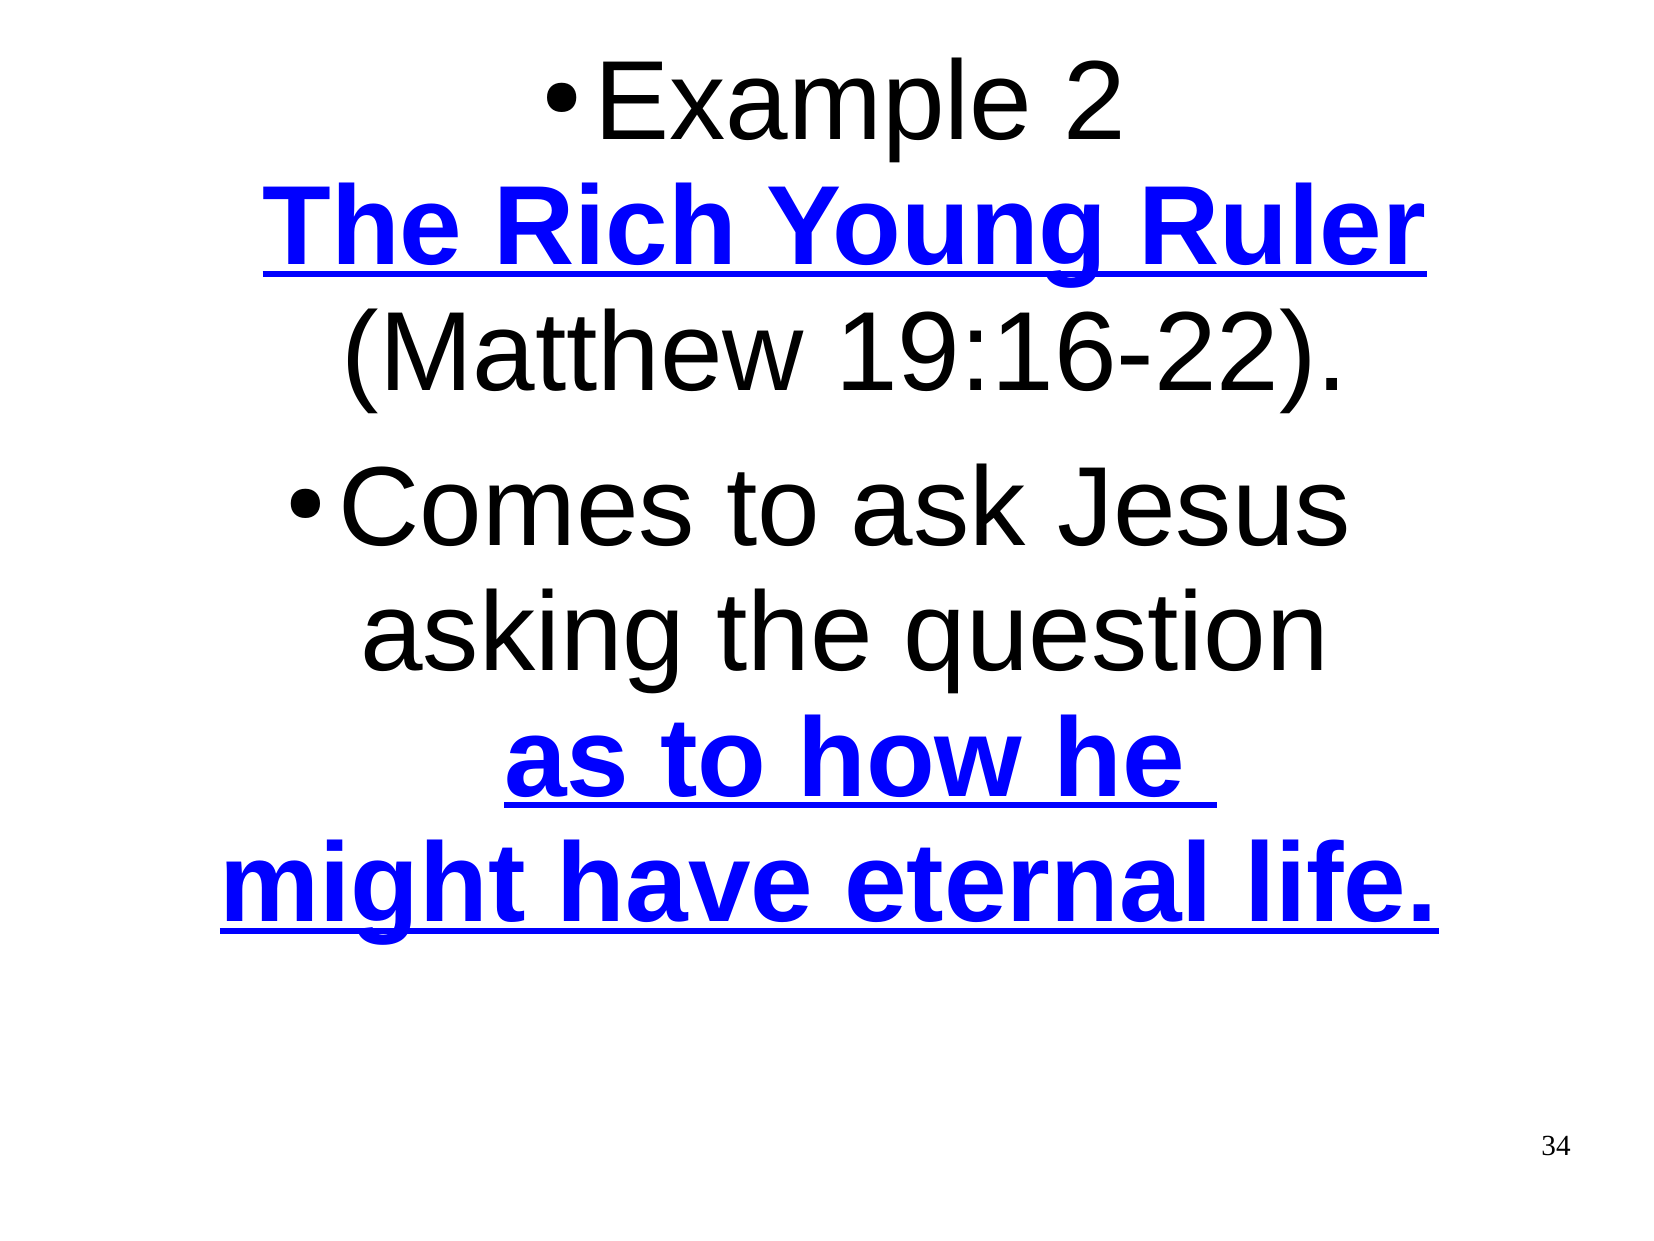

# Example 2 The Rich Young Ruler (Matthew 19:16-22).
Comes to ask Jesus
asking the question
as to how he
might have eternal life.
34